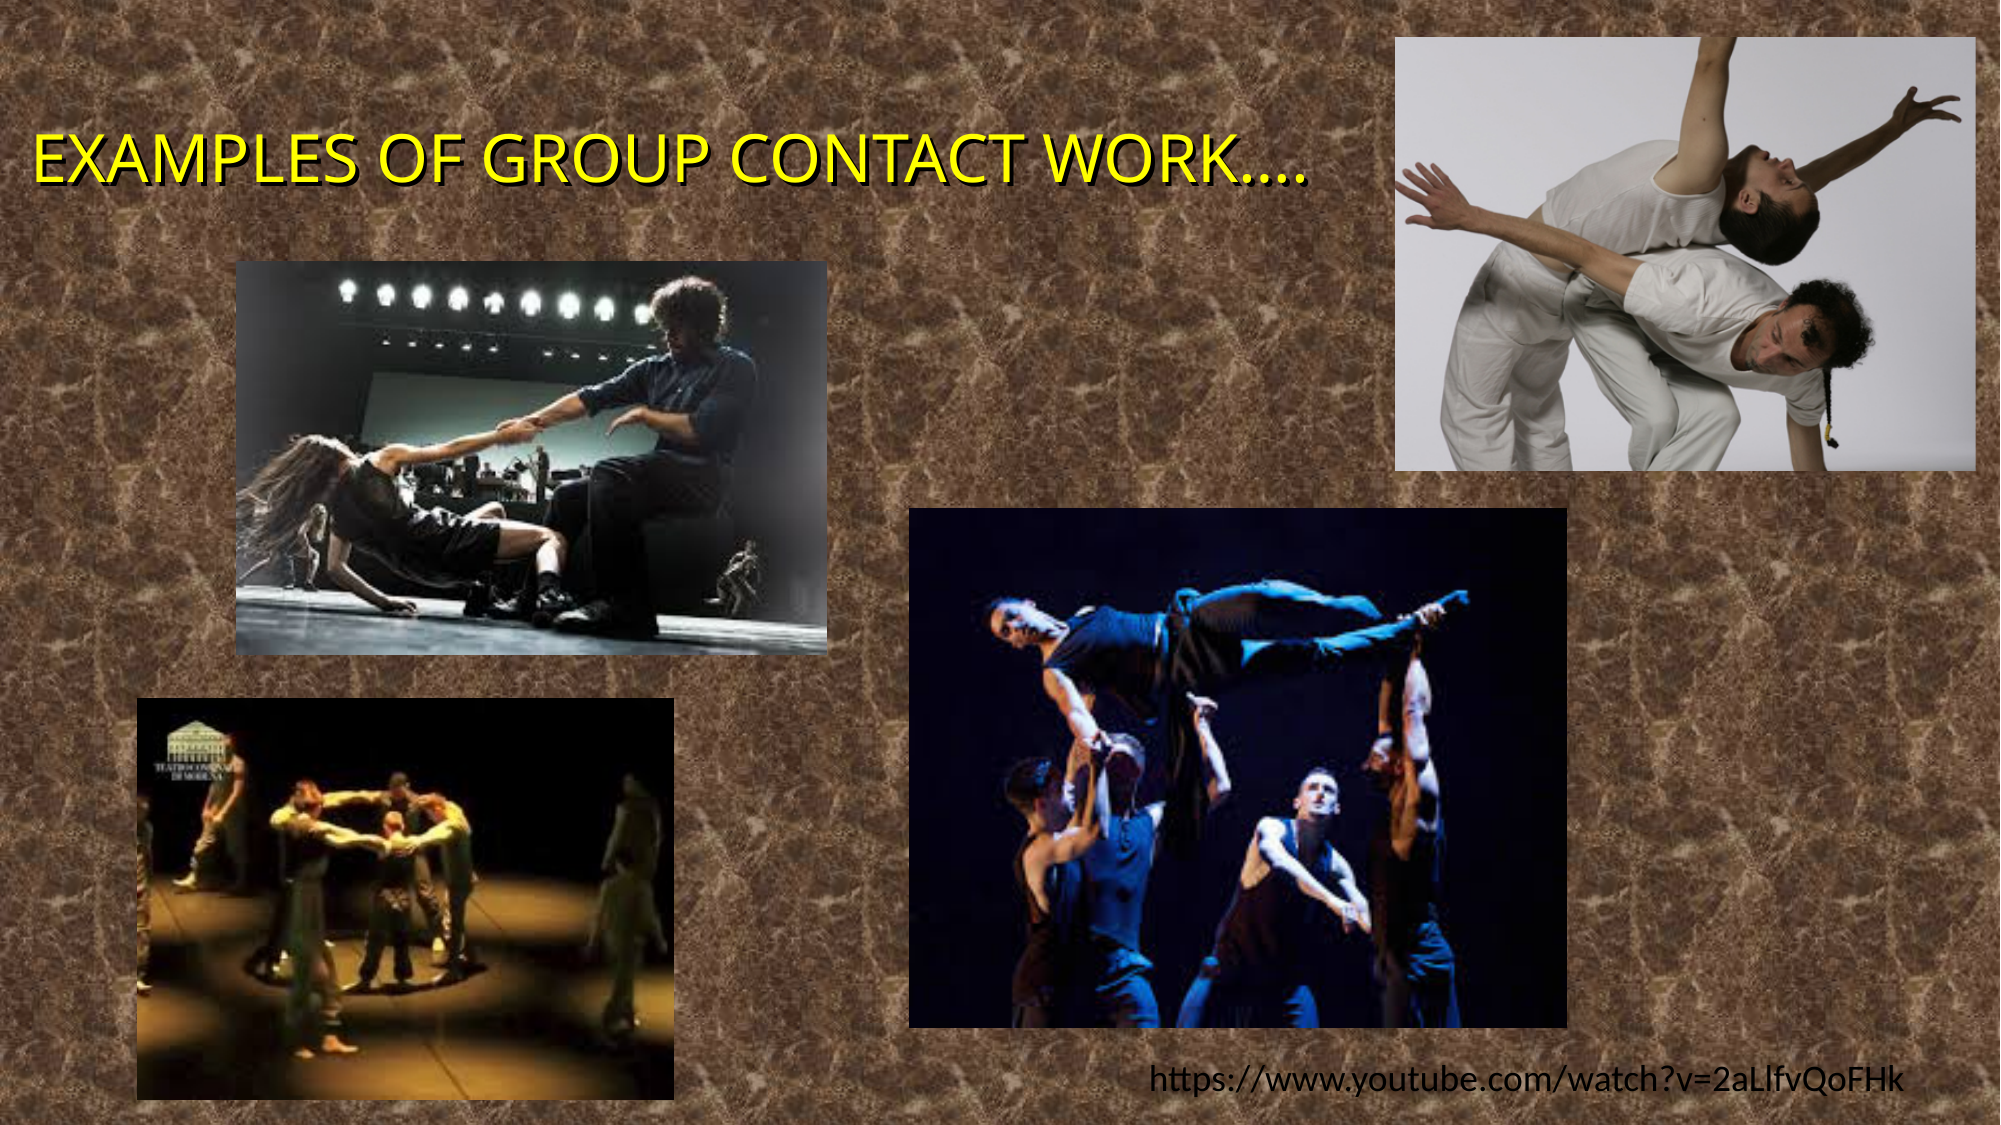

# Examples of group contact work….
https://www.youtube.com/watch?v=2aLlfvQoFHk